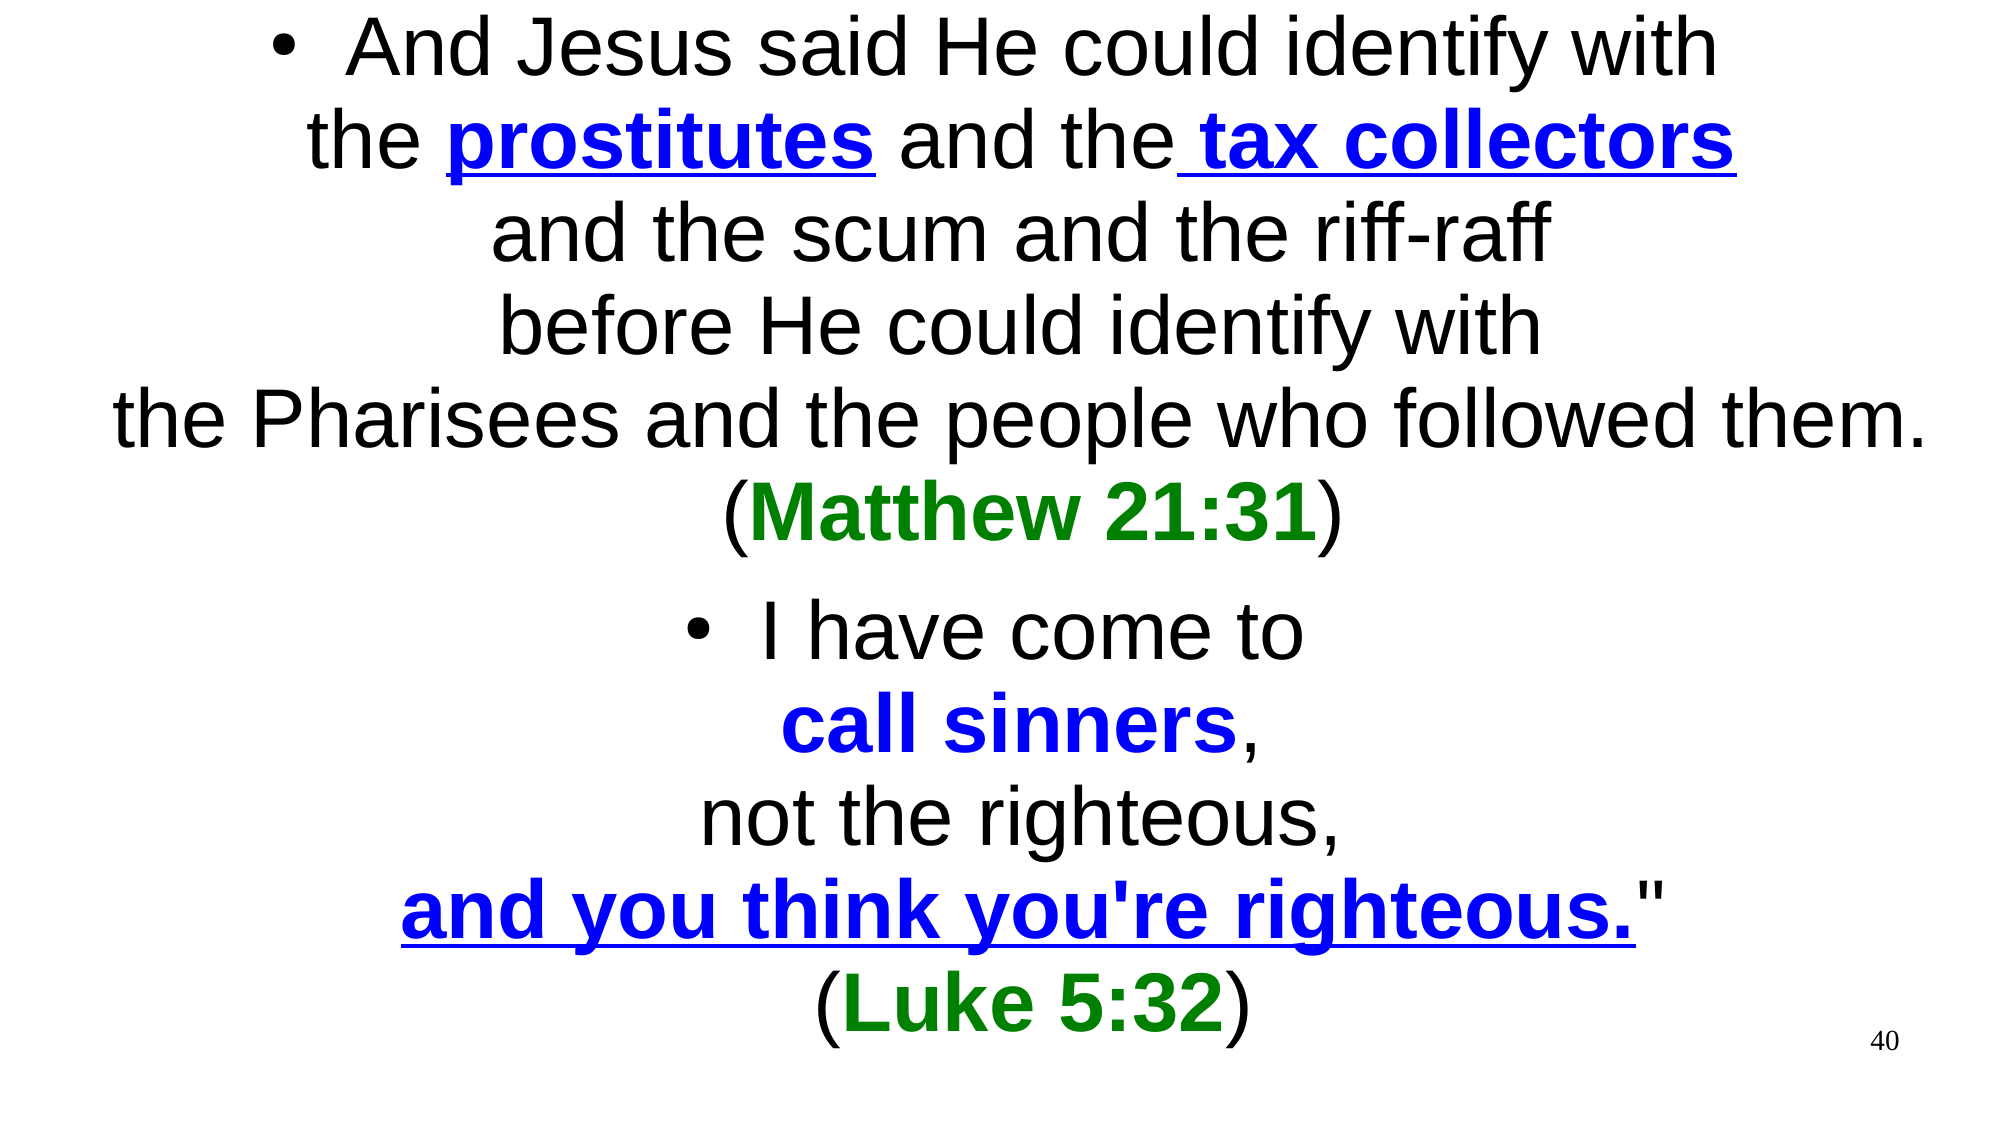

# And Jesus said He could identify with the prostitutes and the tax collectors and the scum and the riff-raff before He could identify with the Pharisees and the people who followed them. (Matthew 21:31)
 I have come to
call sinners,
not the righteous,
and you think you're righteous."
(Luke 5:32)
40